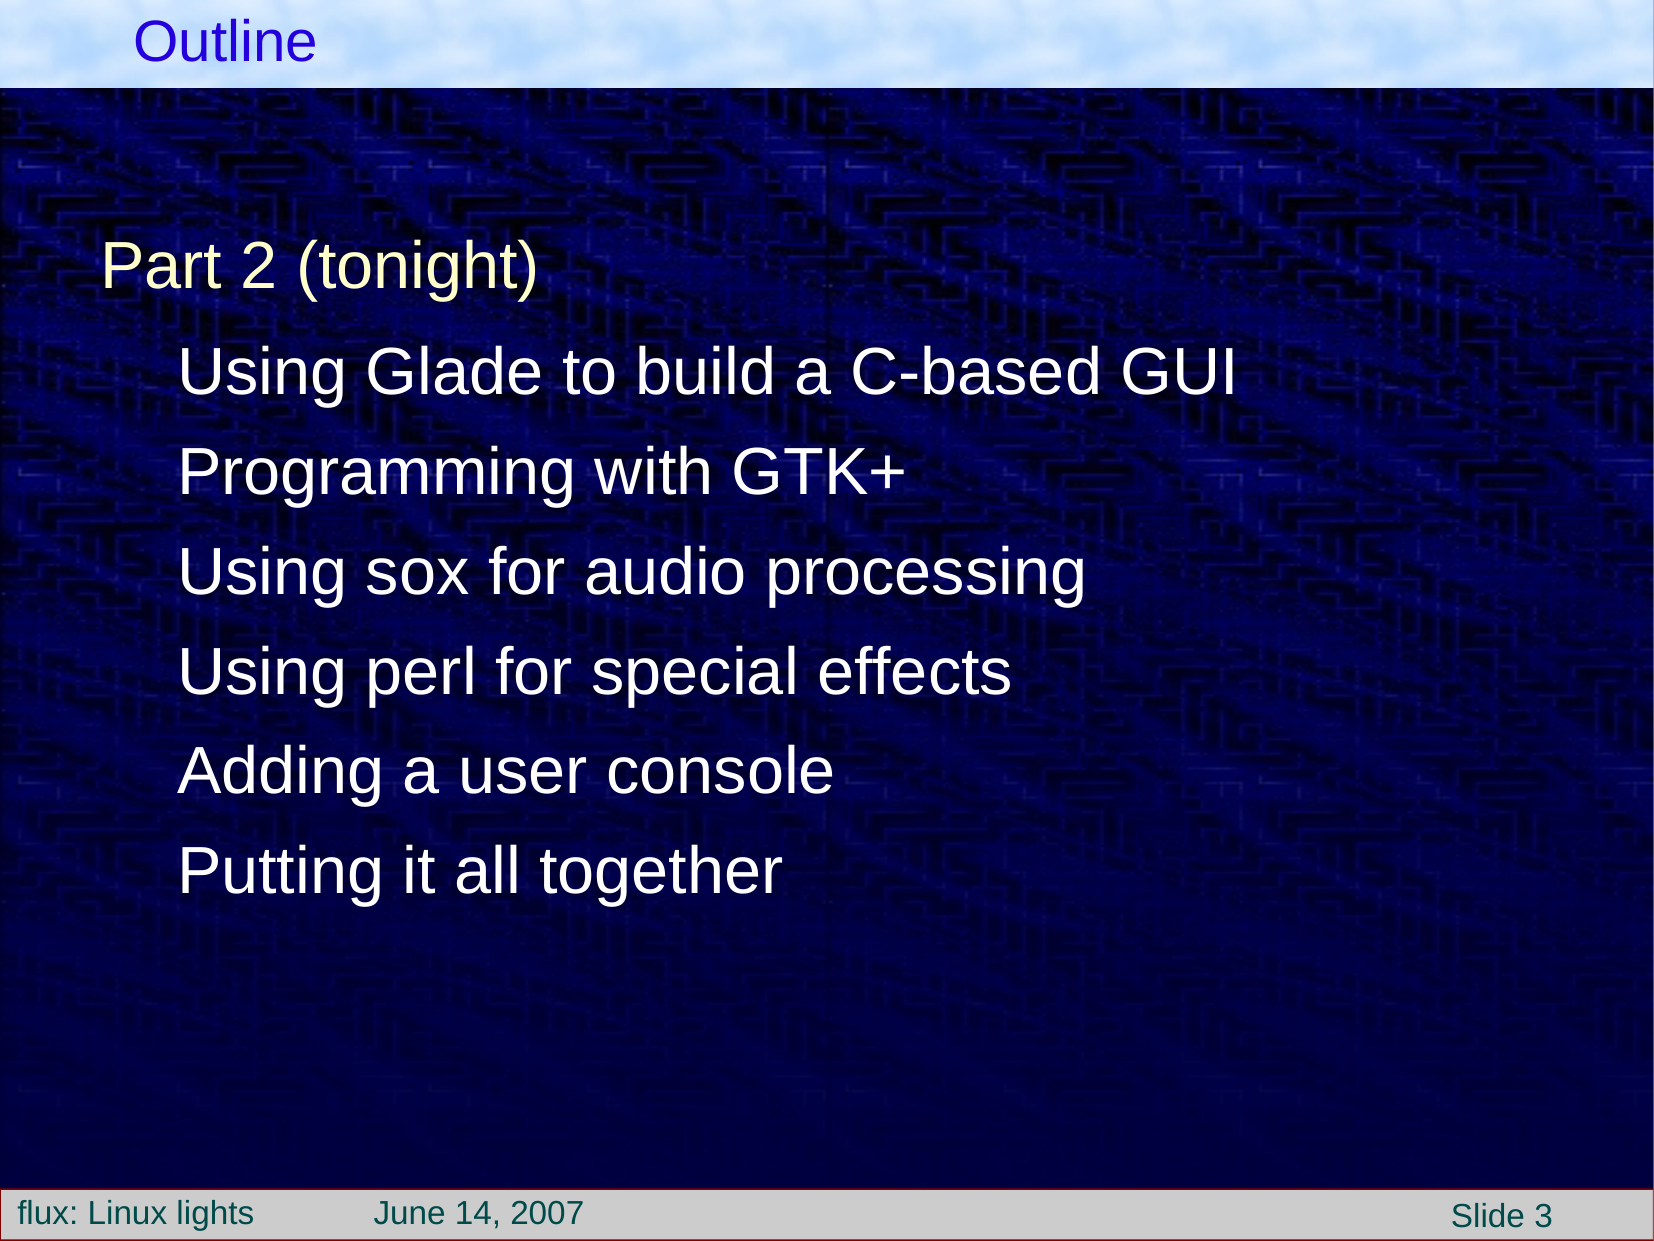

Outline
# Part 2 (tonight)
Using Glade to build a C-based GUI
Programming with GTK+
Using sox for audio processing
Using perl for special effects
Adding a user console
Putting it all together
flux: Linux lights	June 14, 2007
Slide